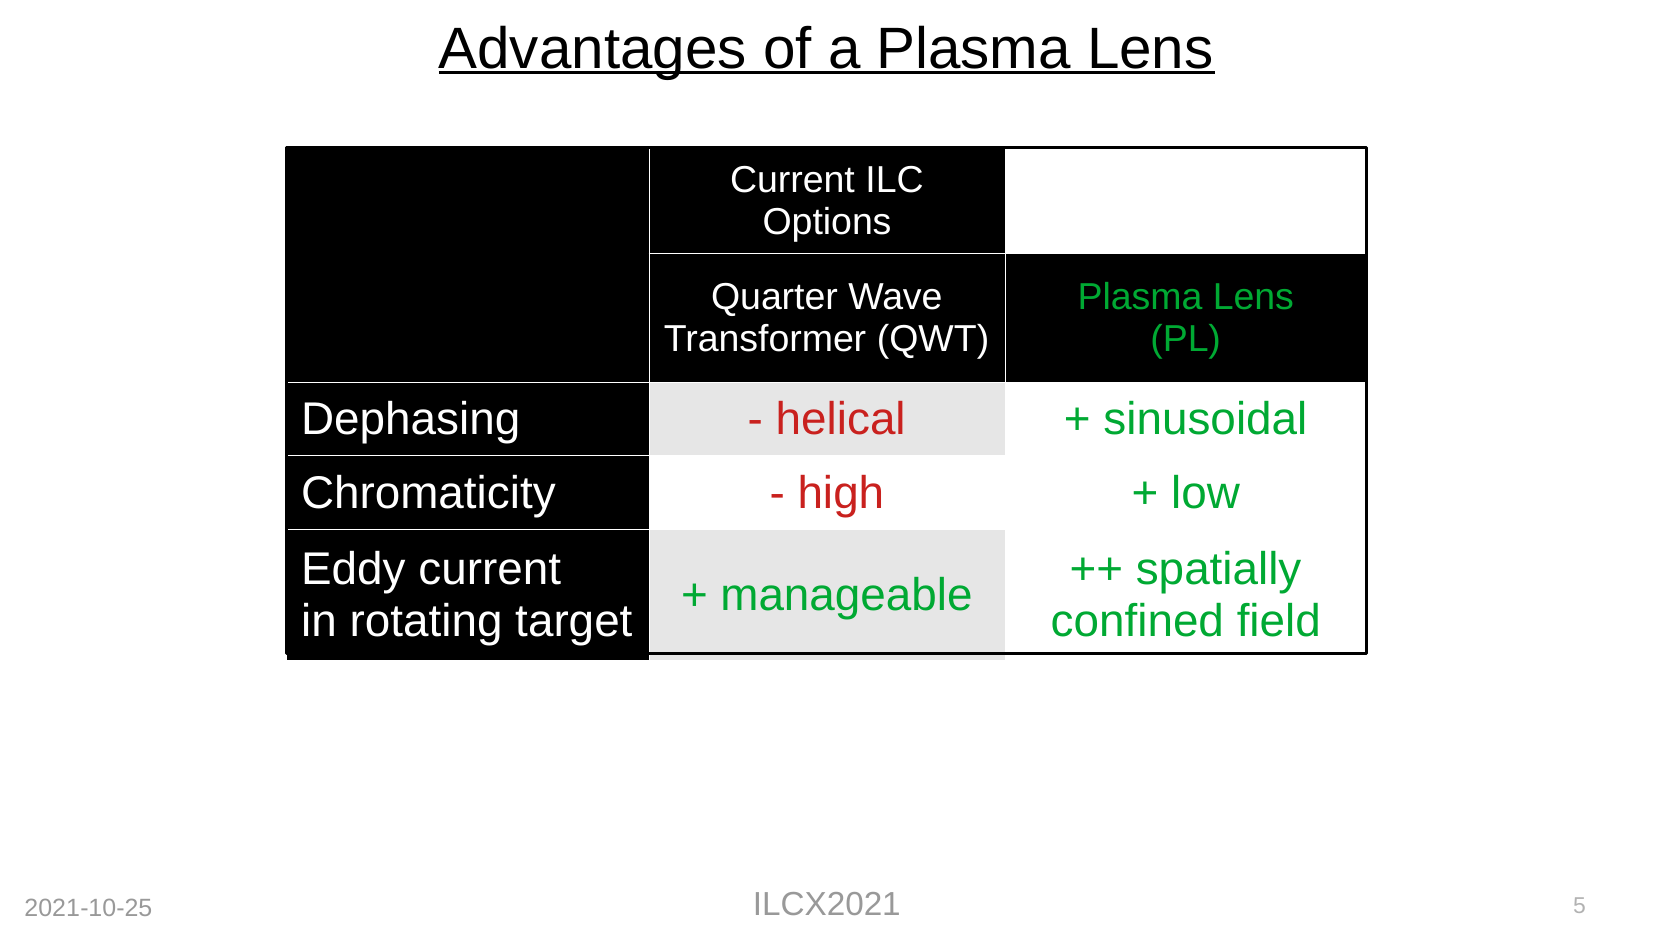

Advantages of a Plasma Lens
| | Current ILC Options | |
| --- | --- | --- |
| | Quarter Wave Transformer (QWT) | Plasma Lens (PL) |
| Dephasing | - helical | + sinusoidal |
| Chromaticity | - high | + low |
| Eddy current in rotating target | + manageable | ++ spatially confined field |
ILCX2021
2021-10-25